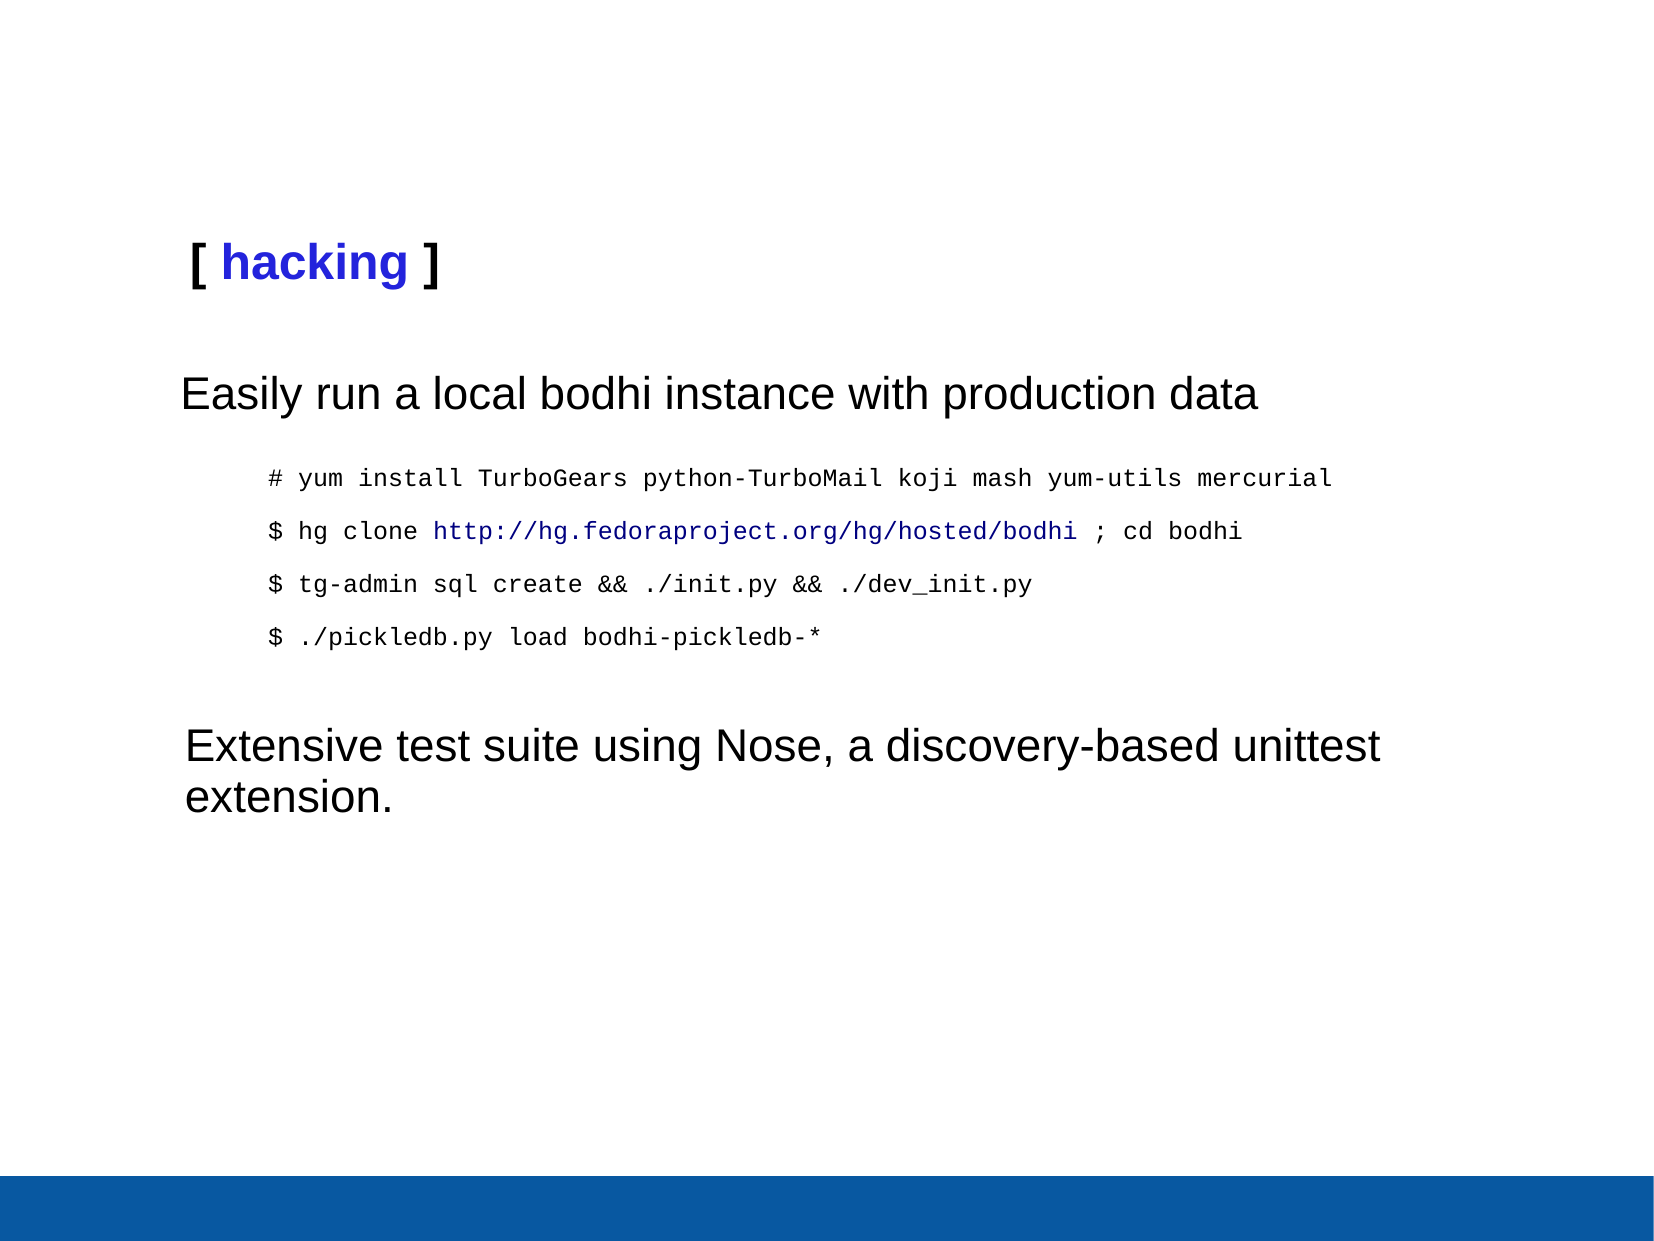

[ hacking ]
Easily run a local bodhi instance with production data
# yum install TurboGears python-TurboMail koji mash yum-utils mercurial
$ hg clone http://hg.fedoraproject.org/hg/hosted/bodhi ; cd bodhi
$ tg-admin sql create && ./init.py && ./dev_init.py
$ ./pickledb.py load bodhi-pickledb-*
Extensive test suite using Nose, a discovery-based unittest extension.